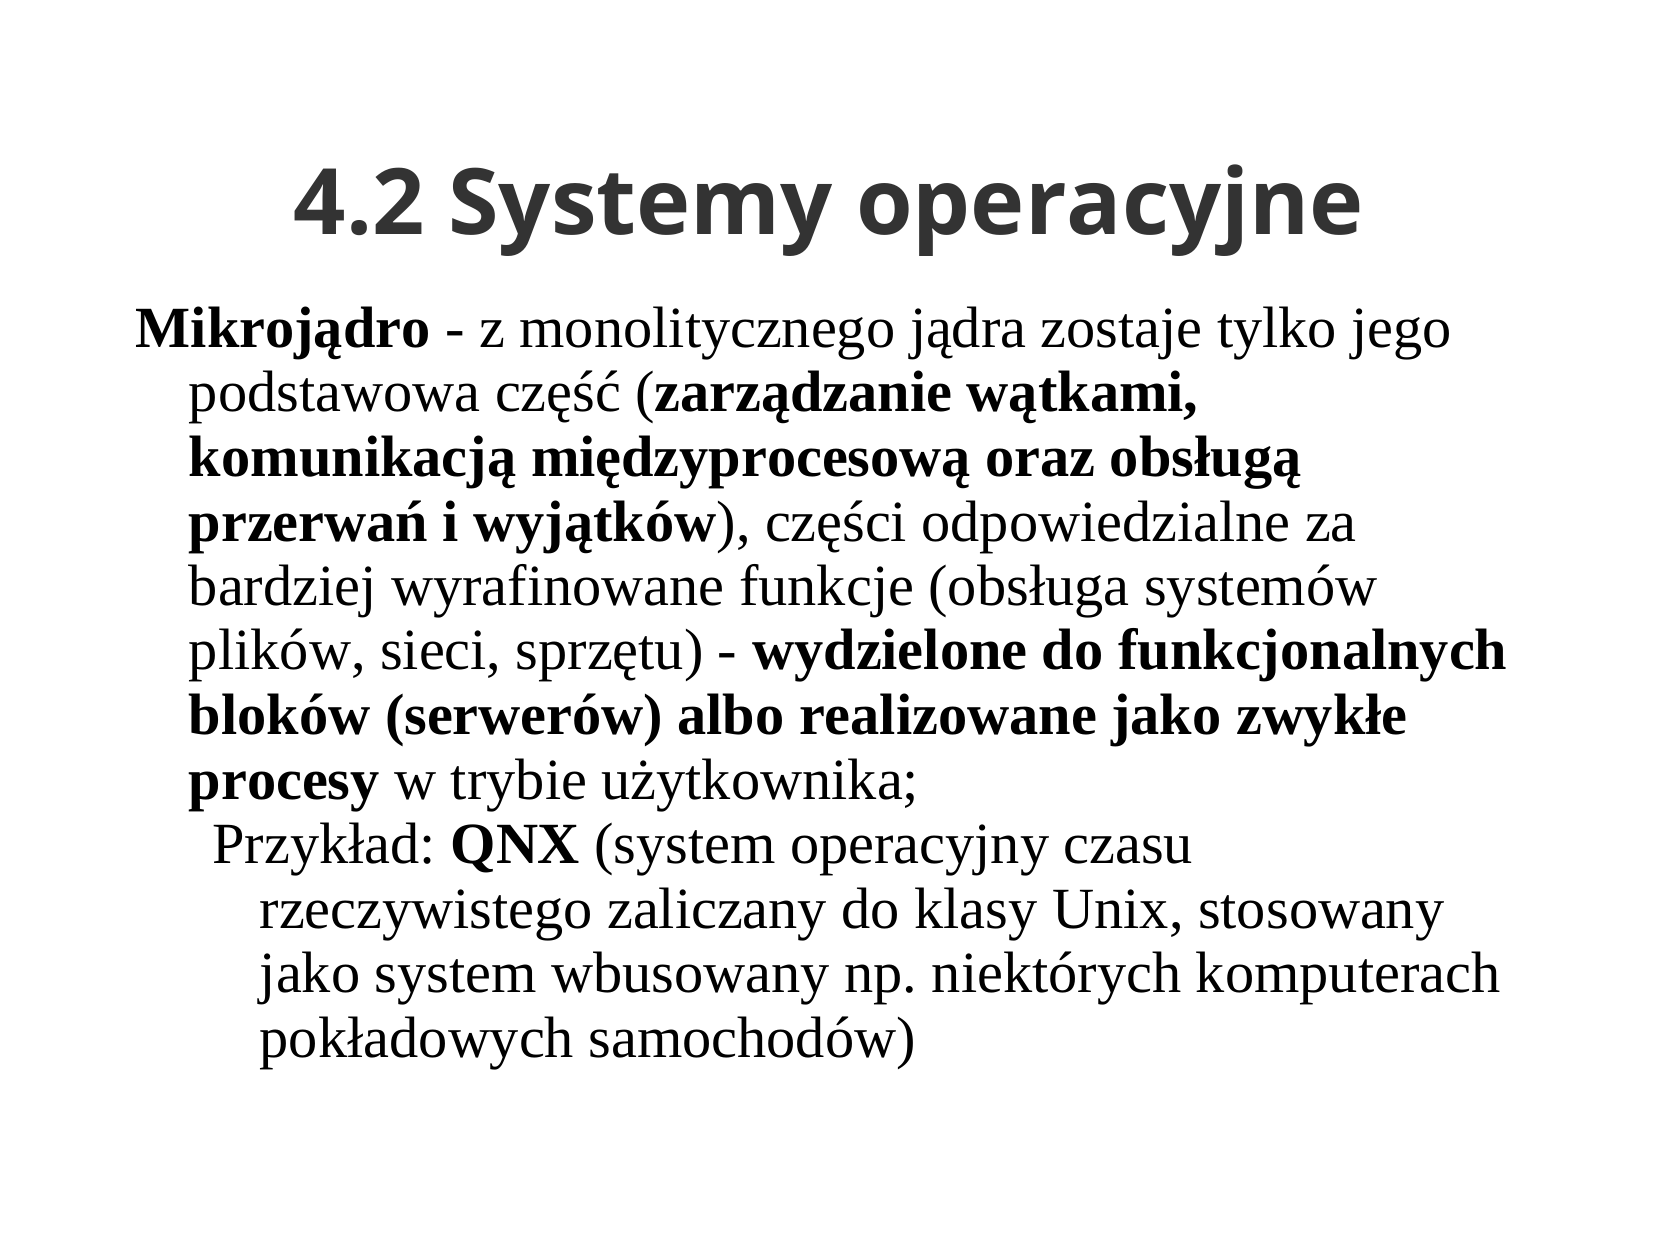

# 4.2 Systemy operacyjne
Mikrojądro - z monolitycznego jądra zostaje tylko jego podstawowa część (zarządzanie wątkami, komunikacją międzyprocesową oraz obsługą przerwań i wyjątków), części odpowiedzialne za bardziej wyrafinowane funkcje (obsługa systemów plików, sieci, sprzętu) - wydzielone do funkcjonalnych bloków (serwerów) albo realizowane jako zwykłe procesy w trybie użytkownika;
Przykład: QNX (system operacyjny czasu rzeczywistego zaliczany do klasy Unix, stosowany jako system wbusowany np. niektórych komputerach pokładowych samochodów)